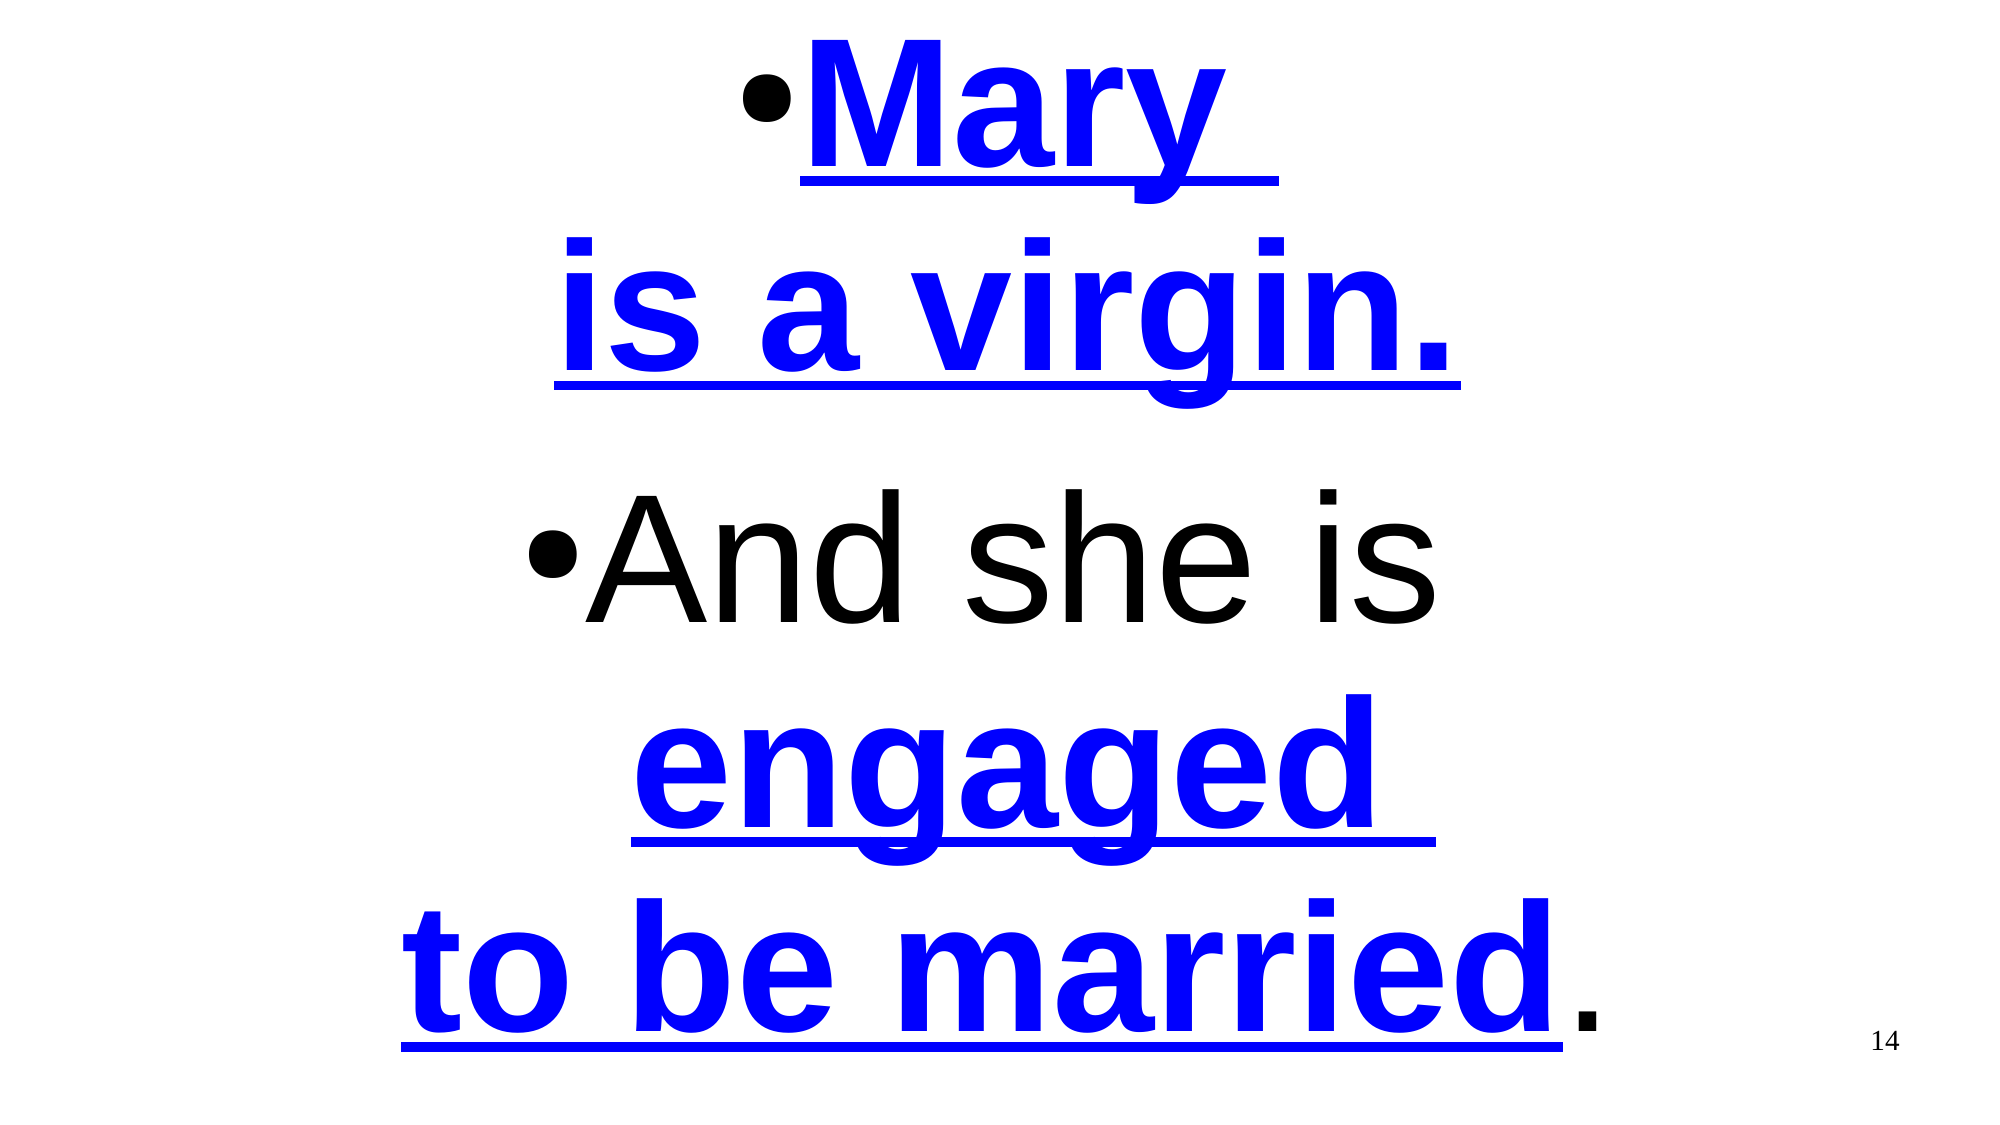

# Mary is a virgin.
And she is
engaged
to be married.
14